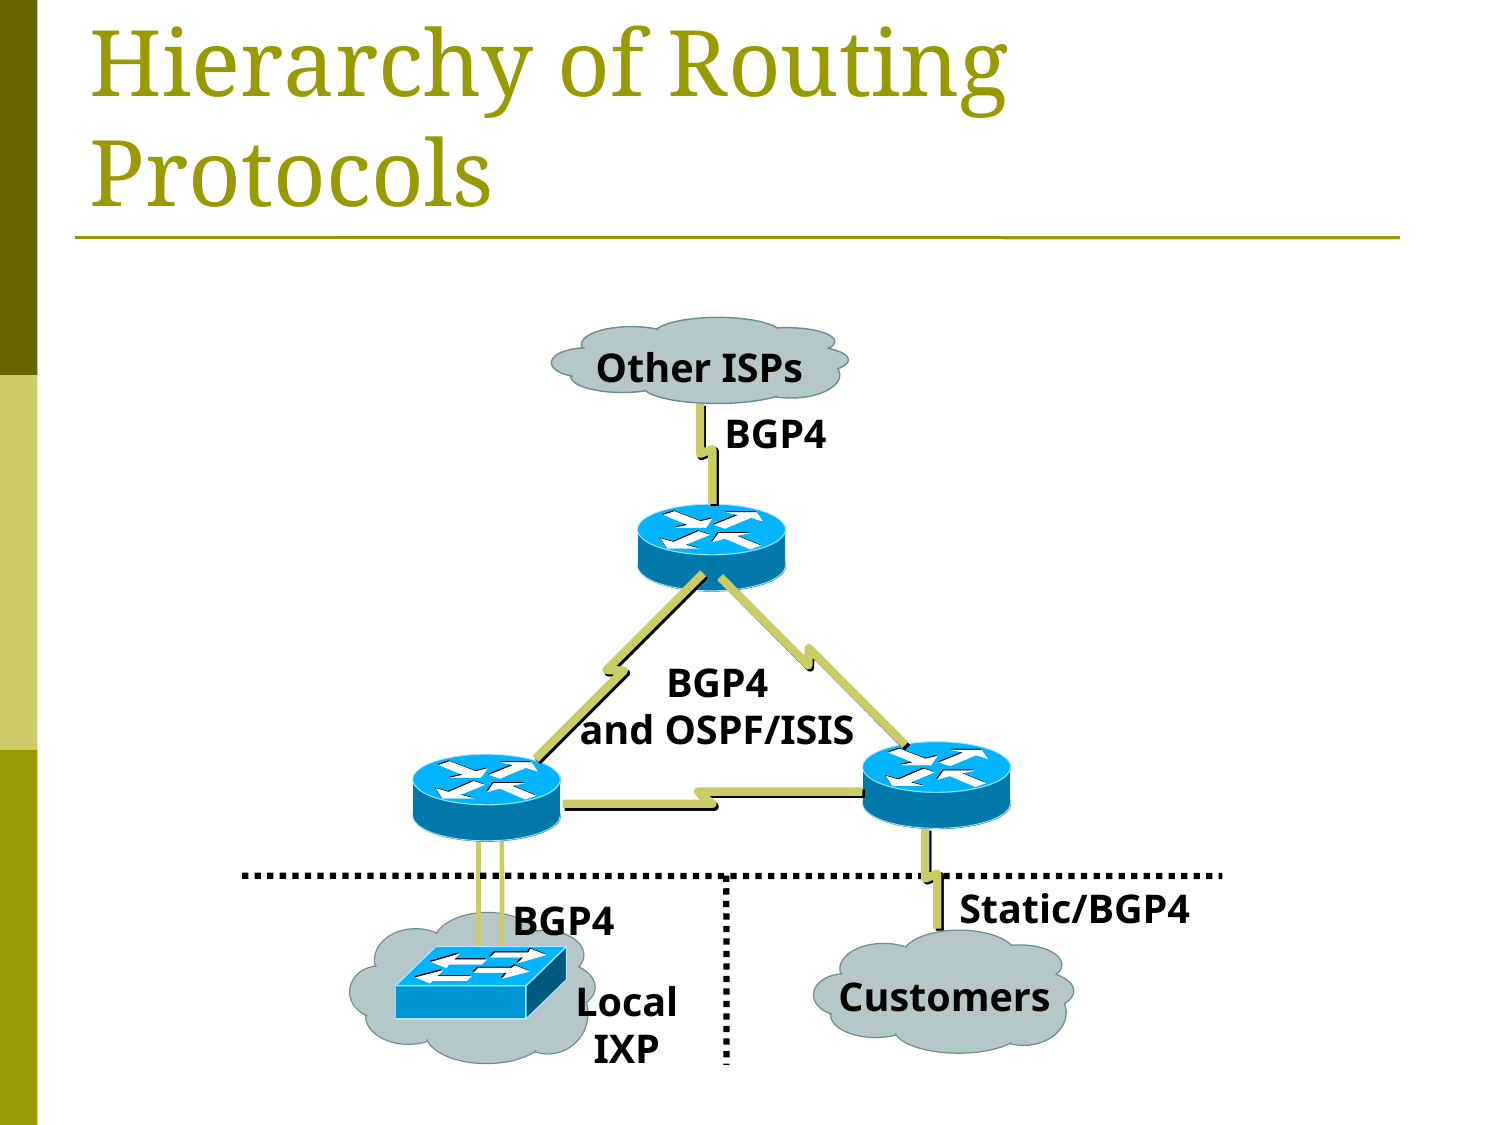

# Hierarchy of Routing Protocols
Other ISPs
BGP4
BGP4
and OSPF/ISIS
Static/BGP4
BGP4
Customers
Local
IXP